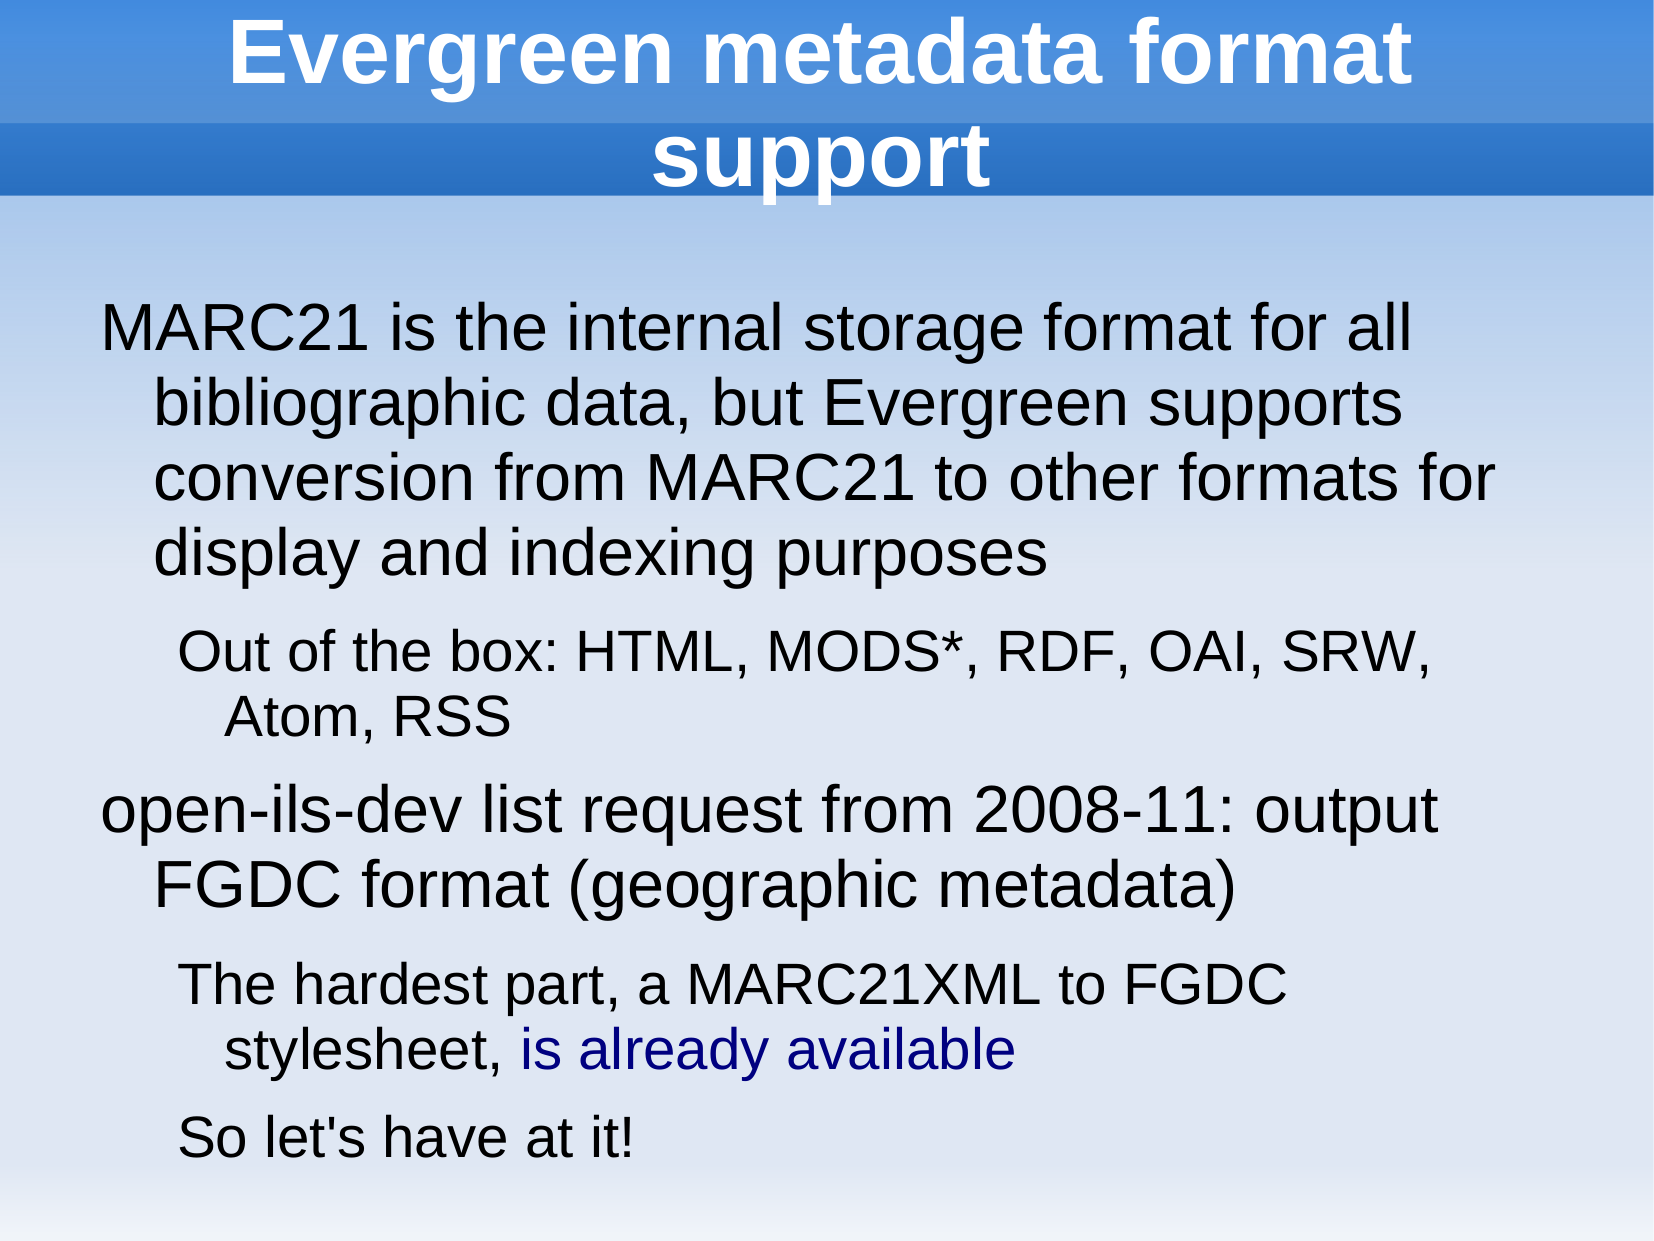

# Evergreen metadata format support
MARC21 is the internal storage format for all bibliographic data, but Evergreen supports conversion from MARC21 to other formats for display and indexing purposes
Out of the box: HTML, MODS*, RDF, OAI, SRW, Atom, RSS
open-ils-dev list request from 2008-11: output FGDC format (geographic metadata)
The hardest part, a MARC21XML to FGDC stylesheet, is already available
So let's have at it!